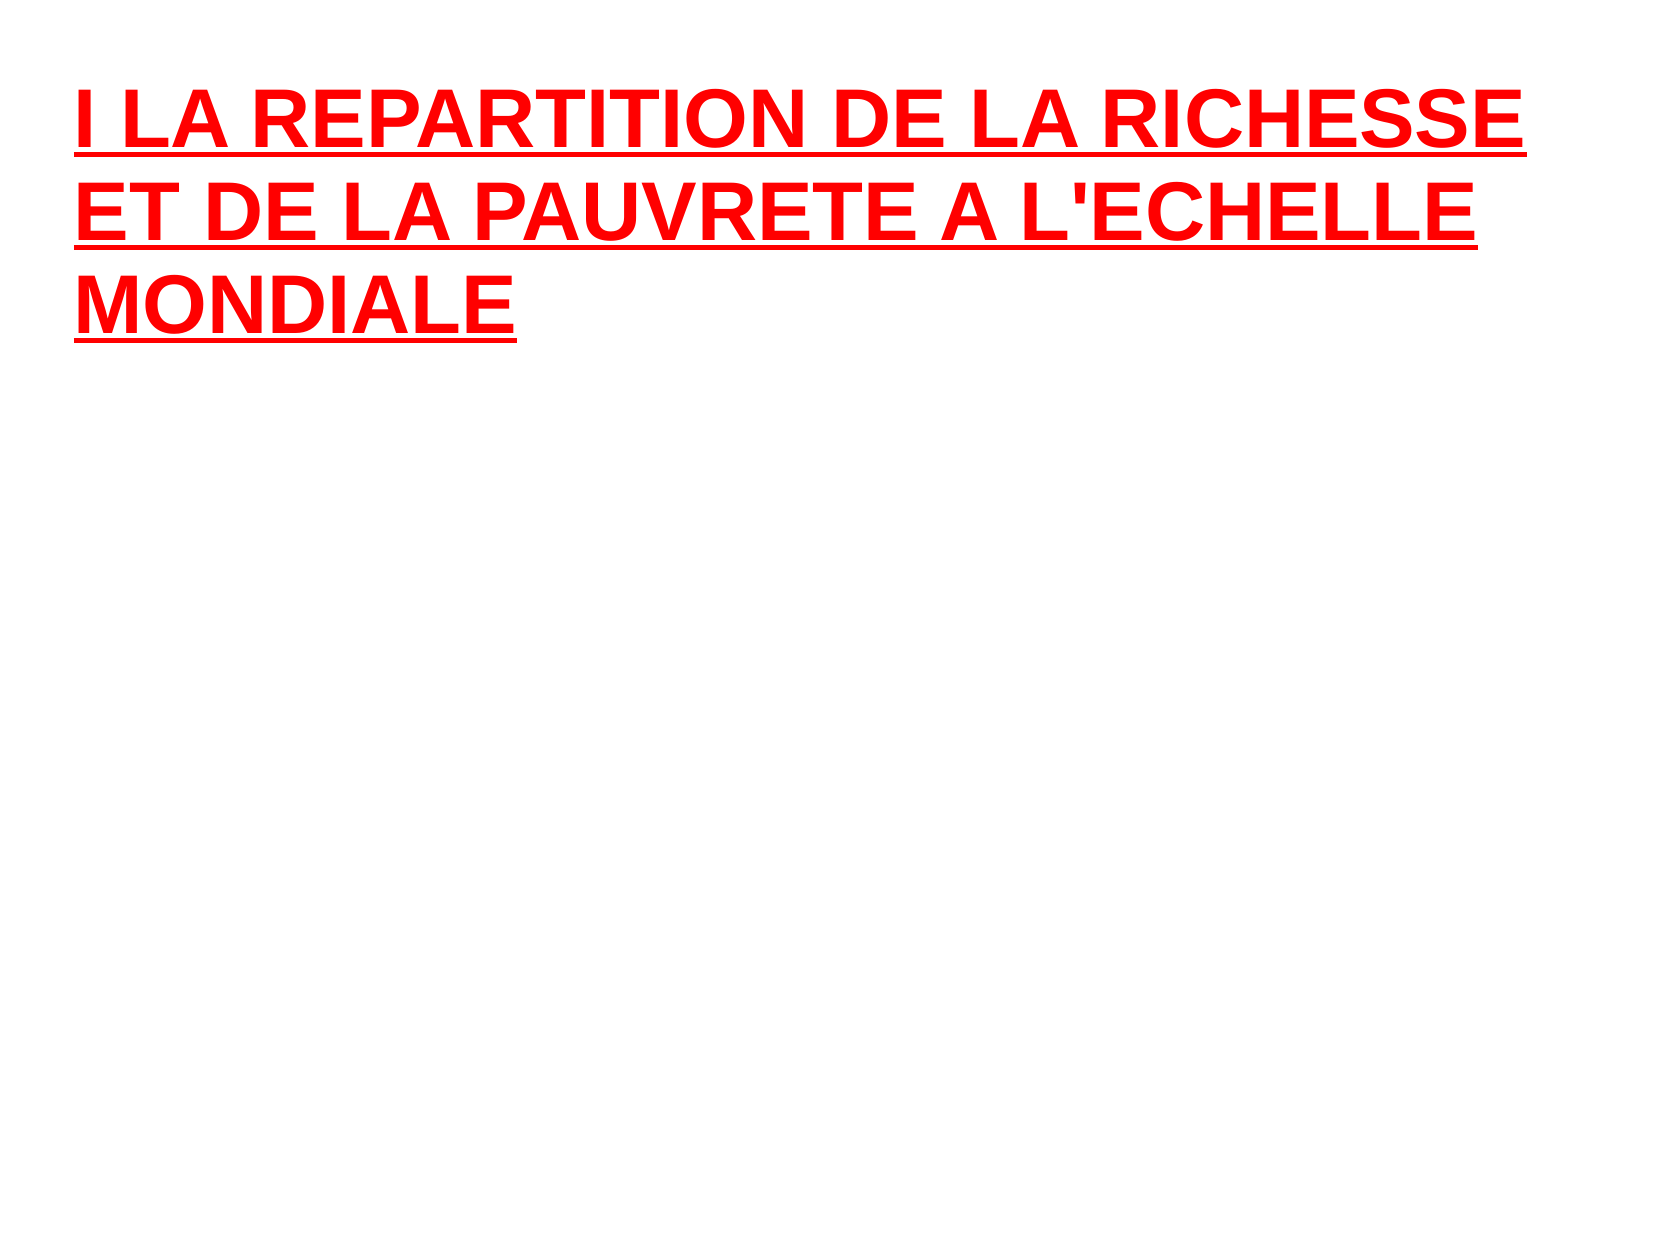

I LA REPARTITION DE LA RICHESSE ET DE LA PAUVRETE A L'ECHELLE MONDIALE